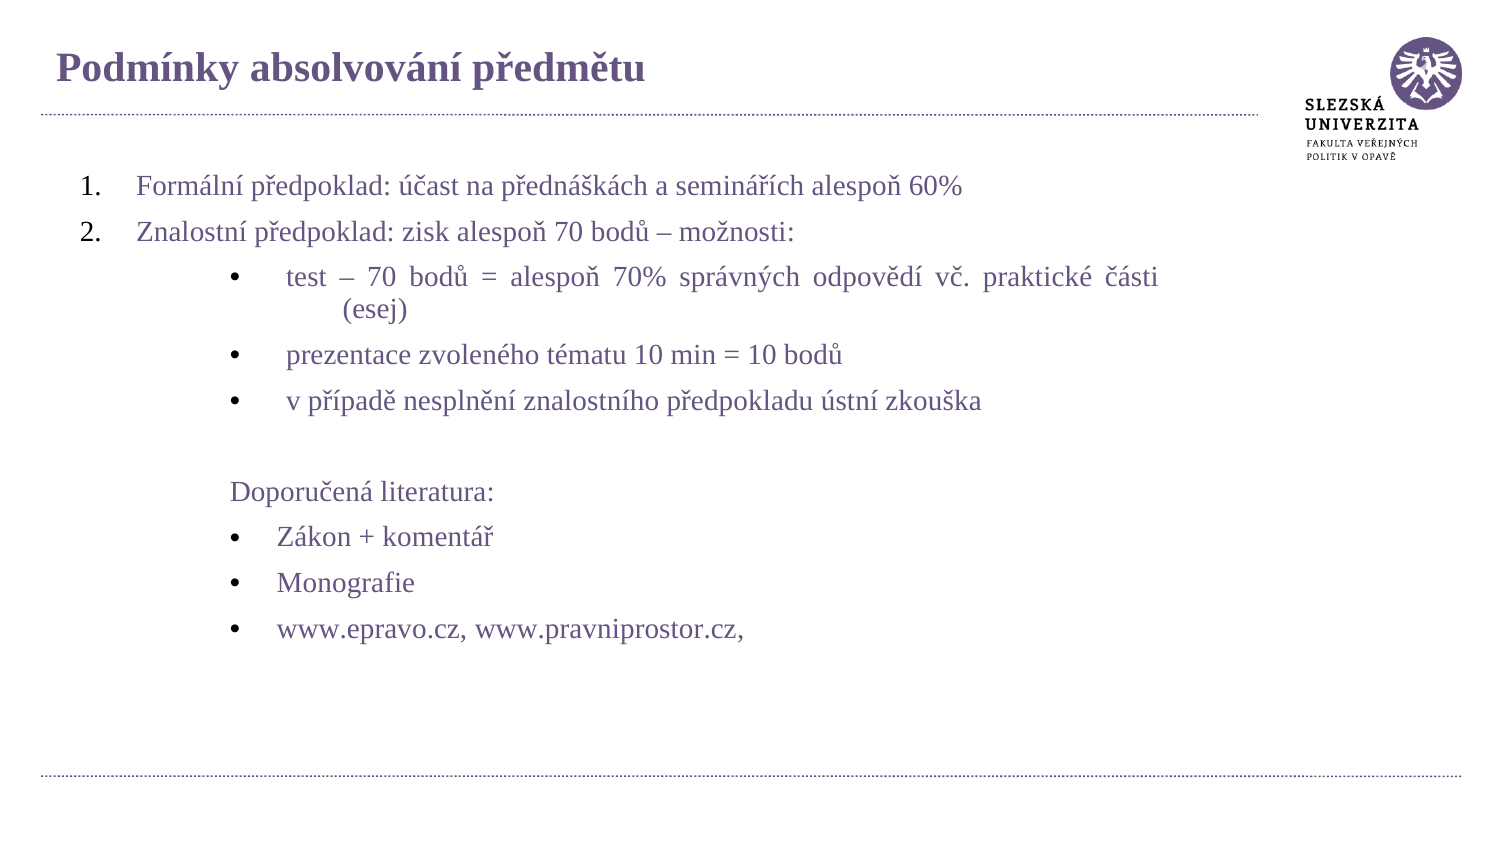

# Podmínky absolvování předmětu
Formální předpoklad: účast na přednáškách a seminářích alespoň 60%
Znalostní předpoklad: zisk alespoň 70 bodů – možnosti:
test – 70 bodů = alespoň 70% správných odpovědí vč. praktické části (esej)
prezentace zvoleného tématu 10 min = 10 bodů
v případě nesplnění znalostního předpokladu ústní zkouška
Doporučená literatura:
Zákon + komentář
Monografie
www.epravo.cz, www.pravniprostor.cz,